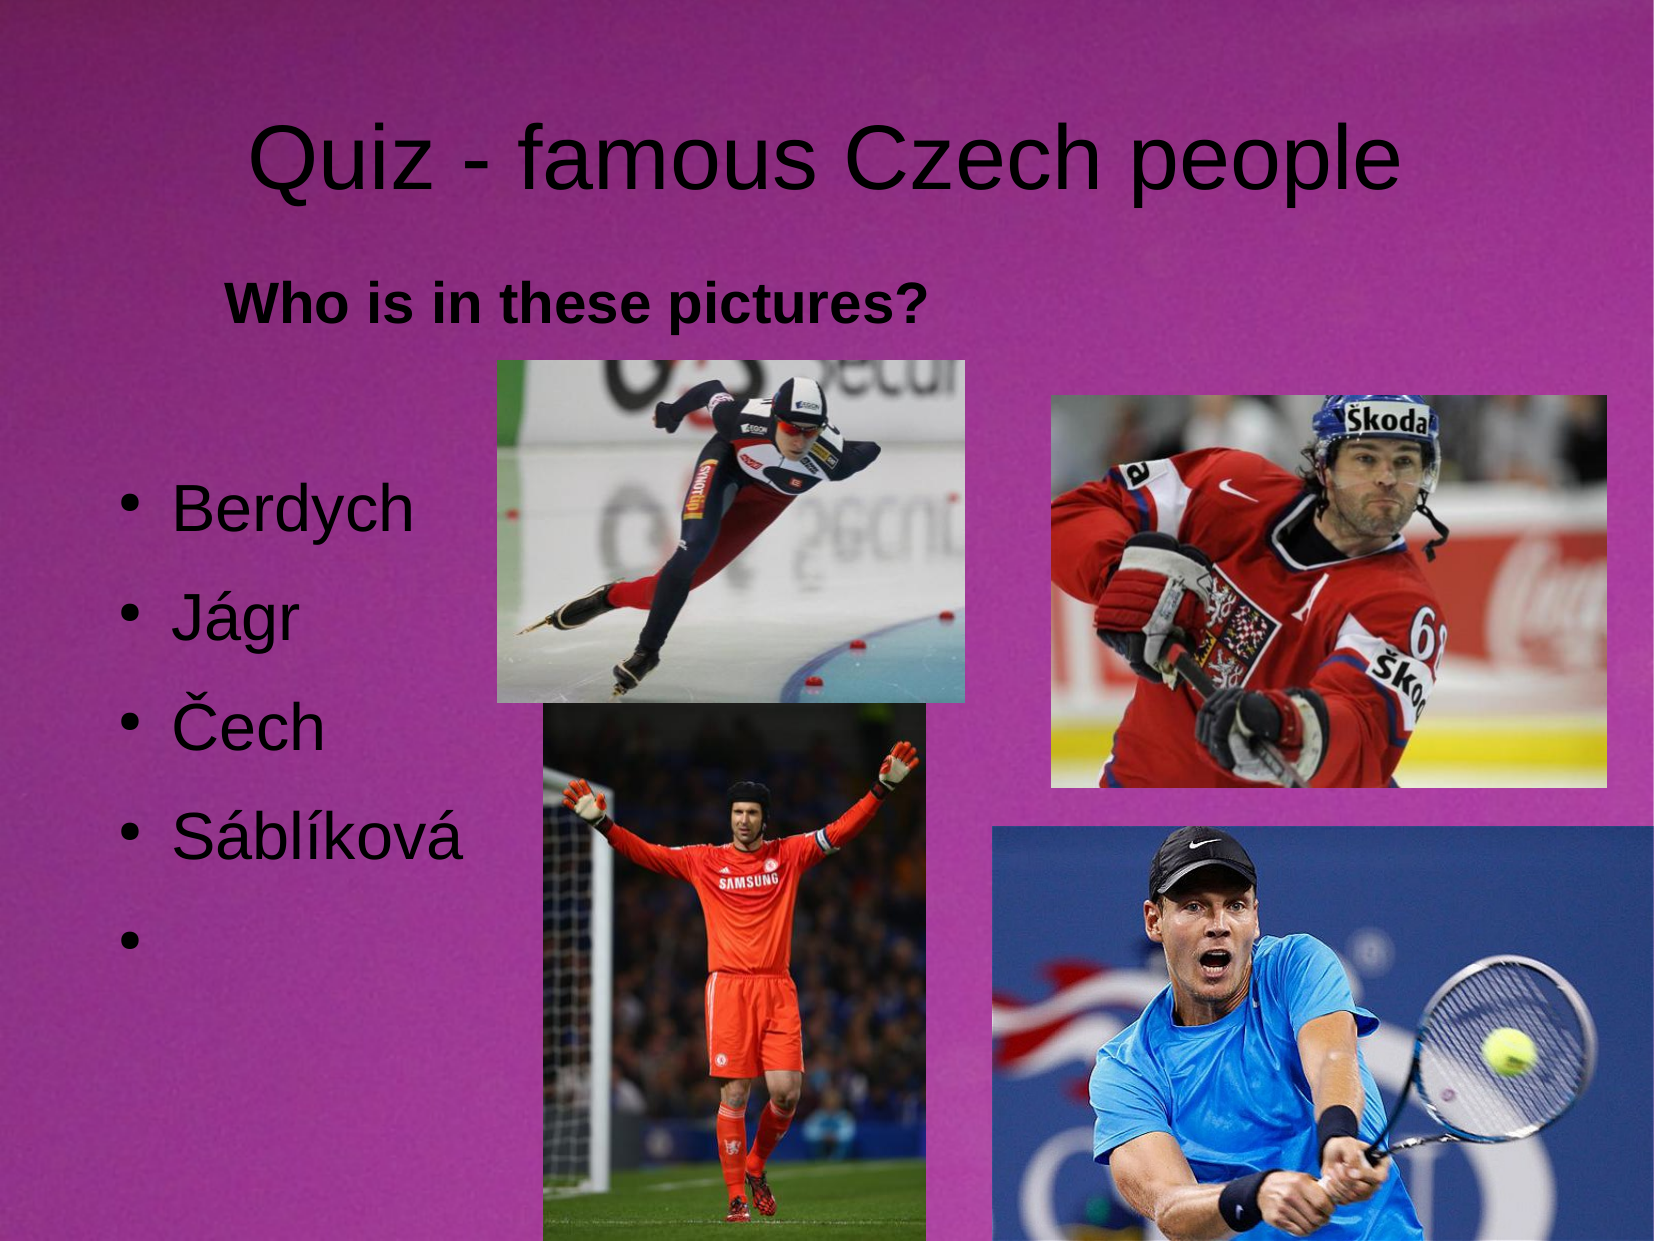

# Quiz - famous Czech people
Who is in these pictures?
Berdych
Jágr
Čech
Sáblíková